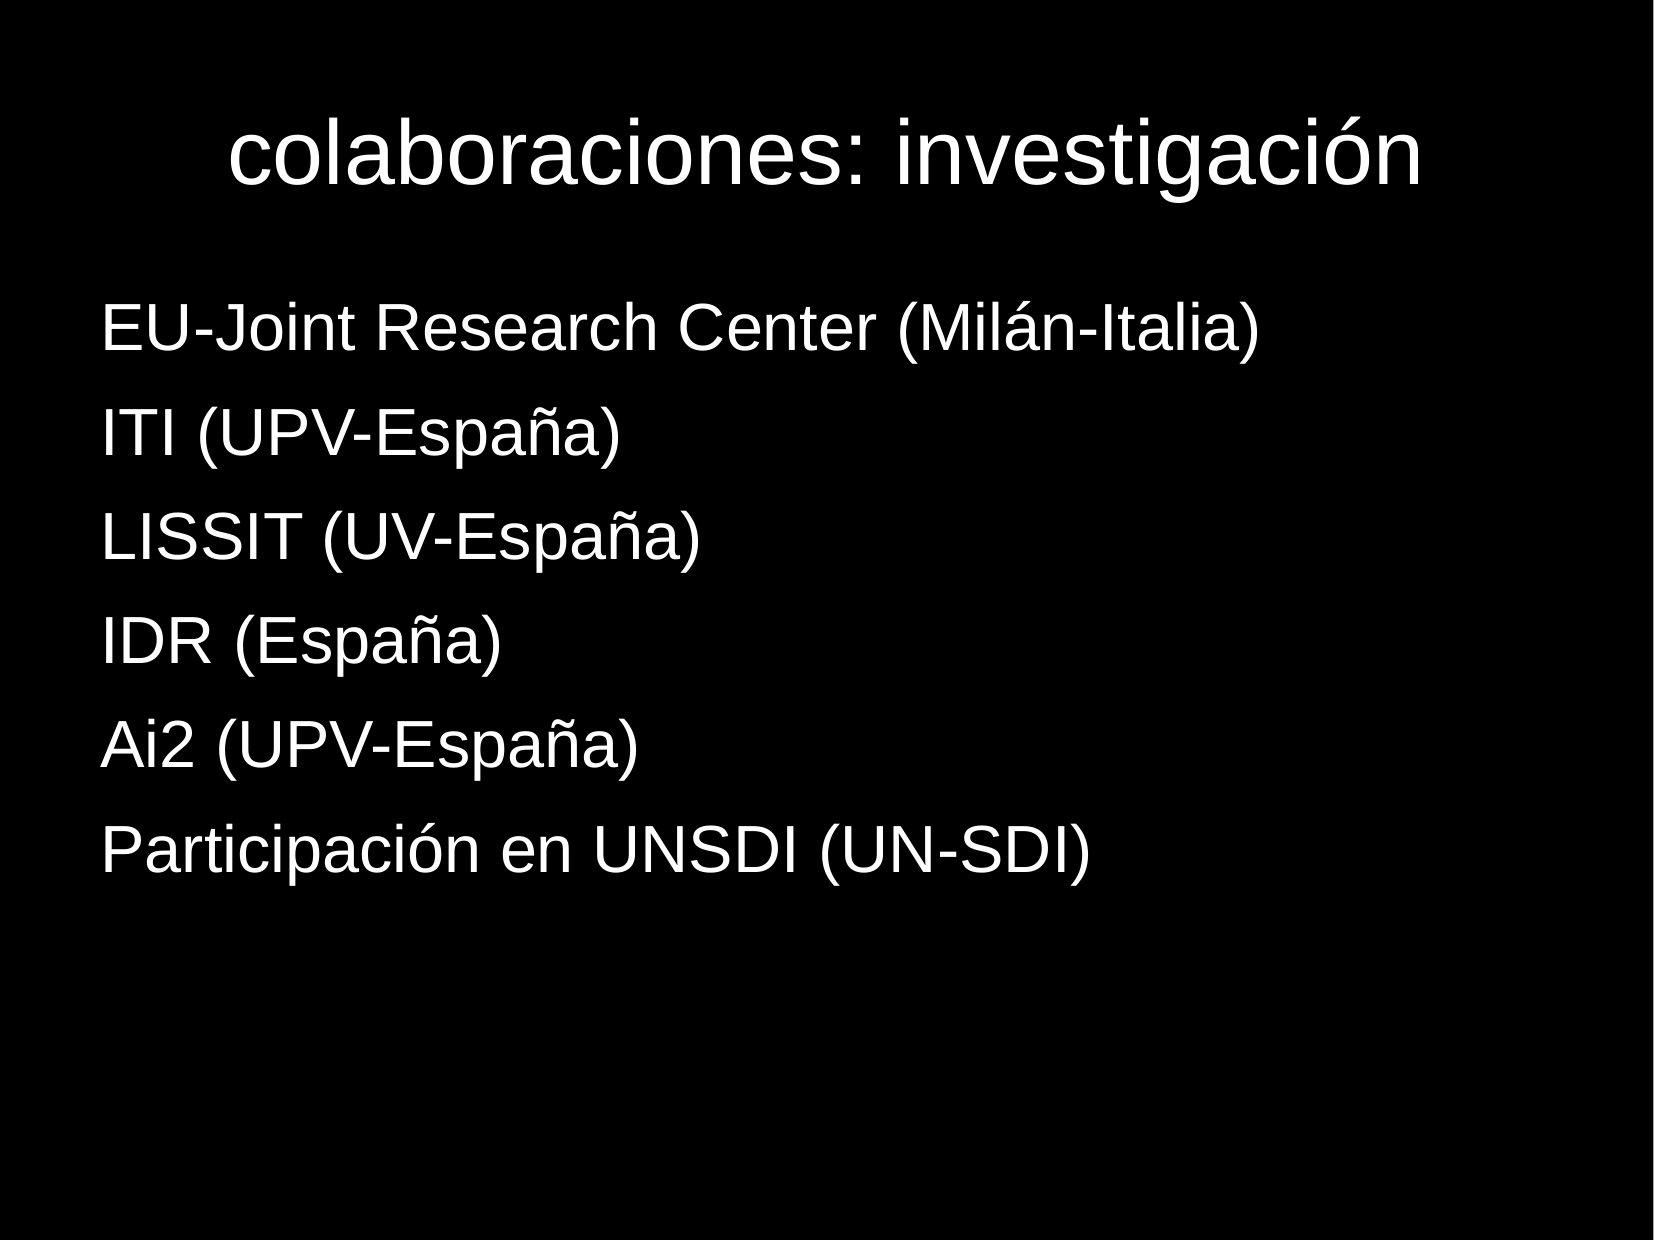

# colaboraciones: investigación
EU-Joint Research Center (Milán-Italia)
ITI (UPV-España)
LISSIT (UV-España)
IDR (España)
Ai2 (UPV-España)
Participación en UNSDI (UN-SDI)